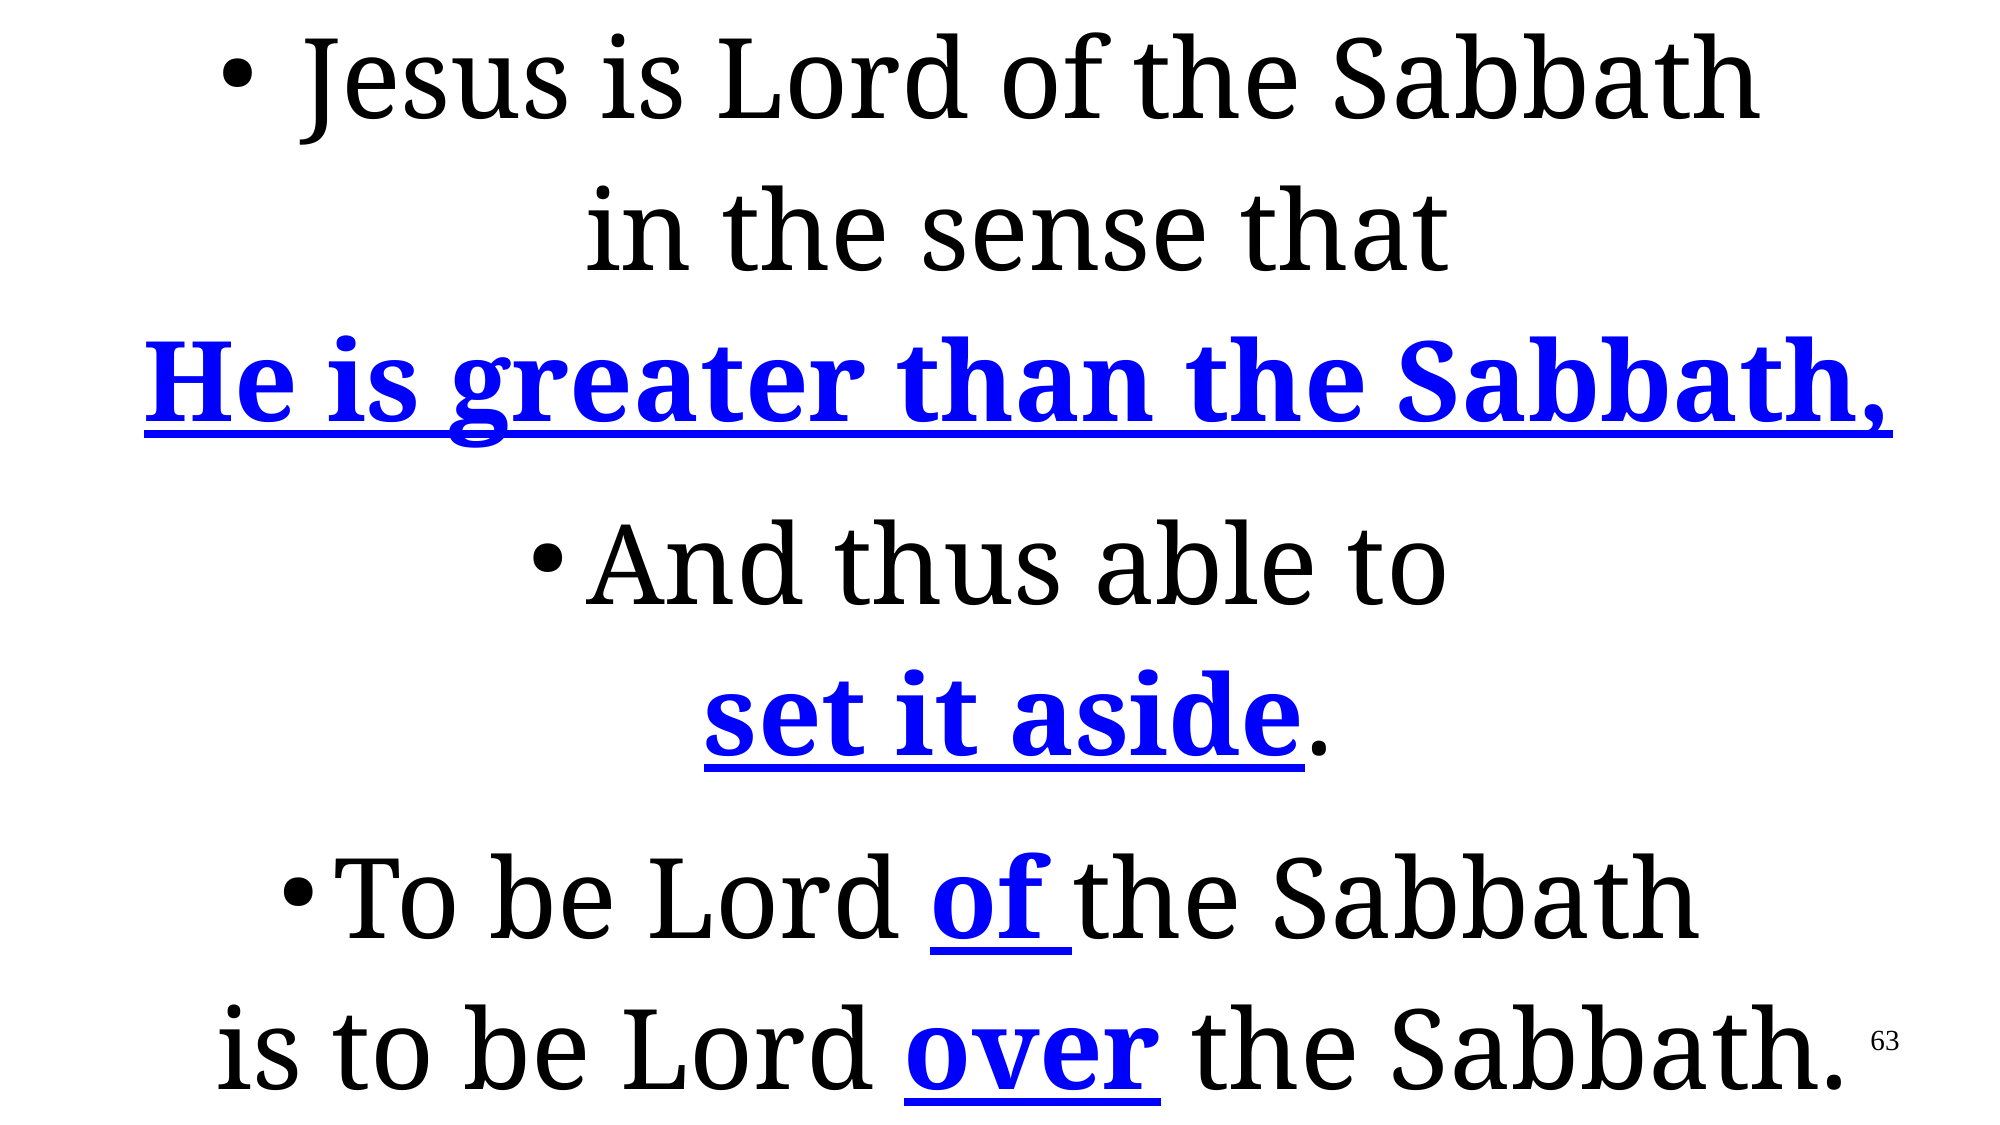

# Jesus is Lord of the Sabbath in the sense that He is greater than the Sabbath,
And thus able to
set it aside.
To be Lord of the Sabbath
is to be Lord over the Sabbath.
63